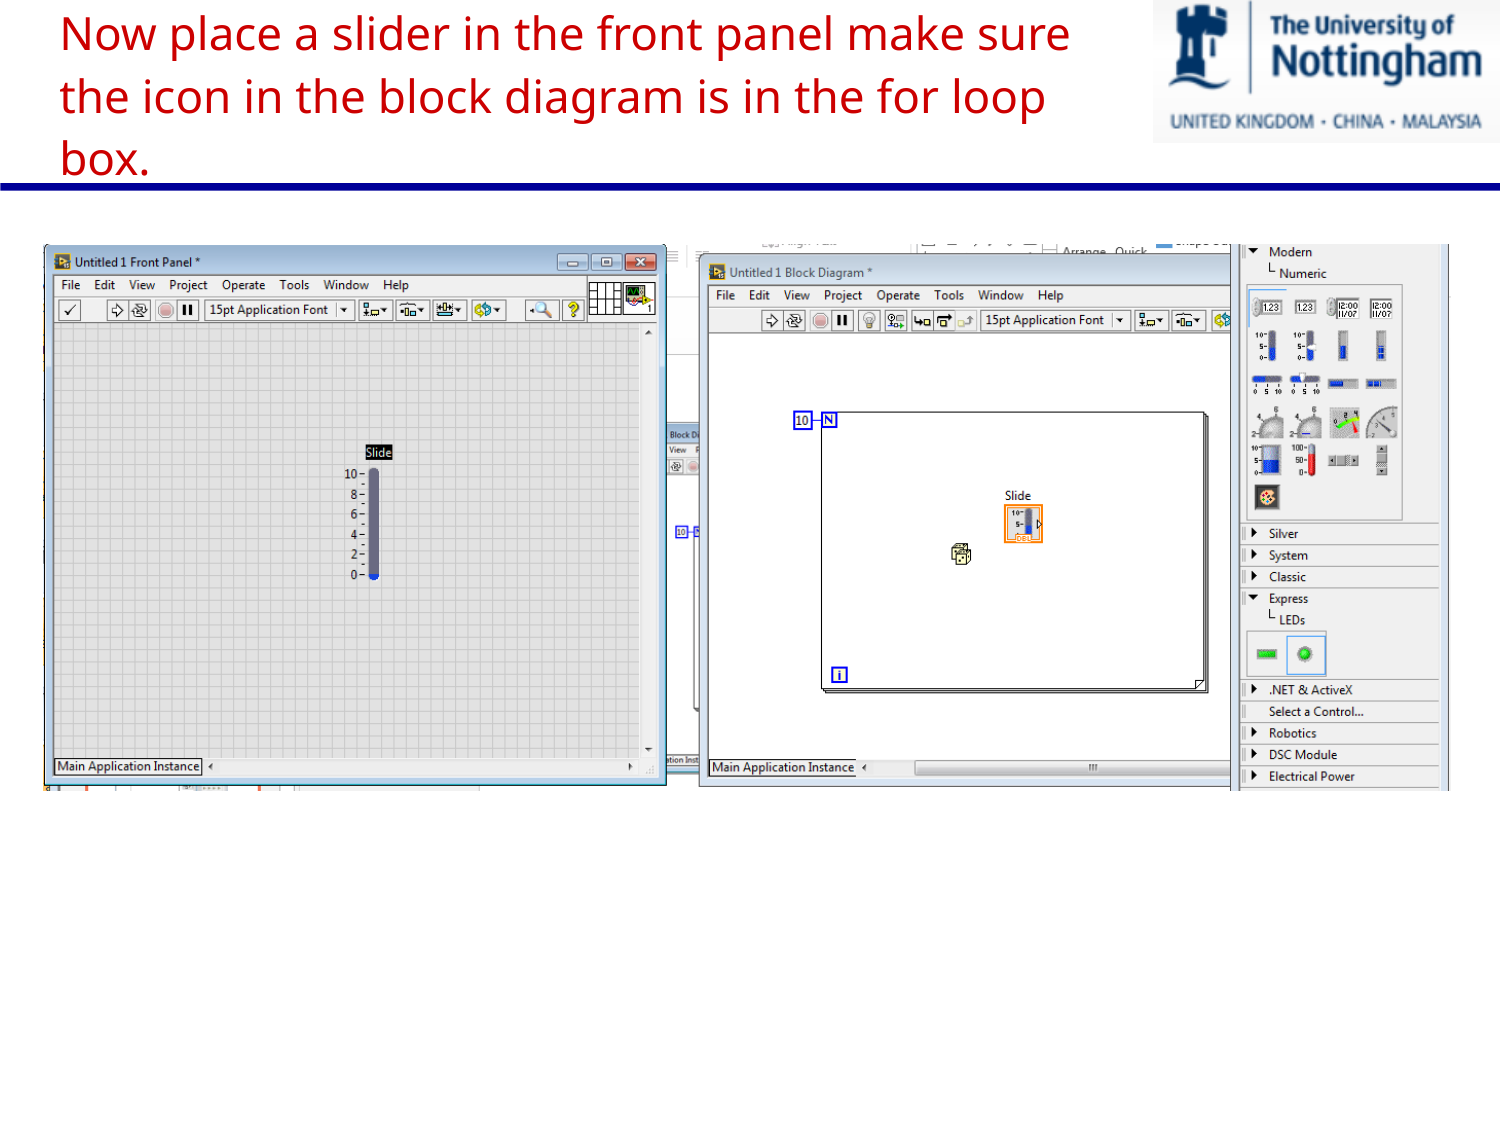

# Now place a slider in the front panel make sure the icon in the block diagram is in the for loop box.